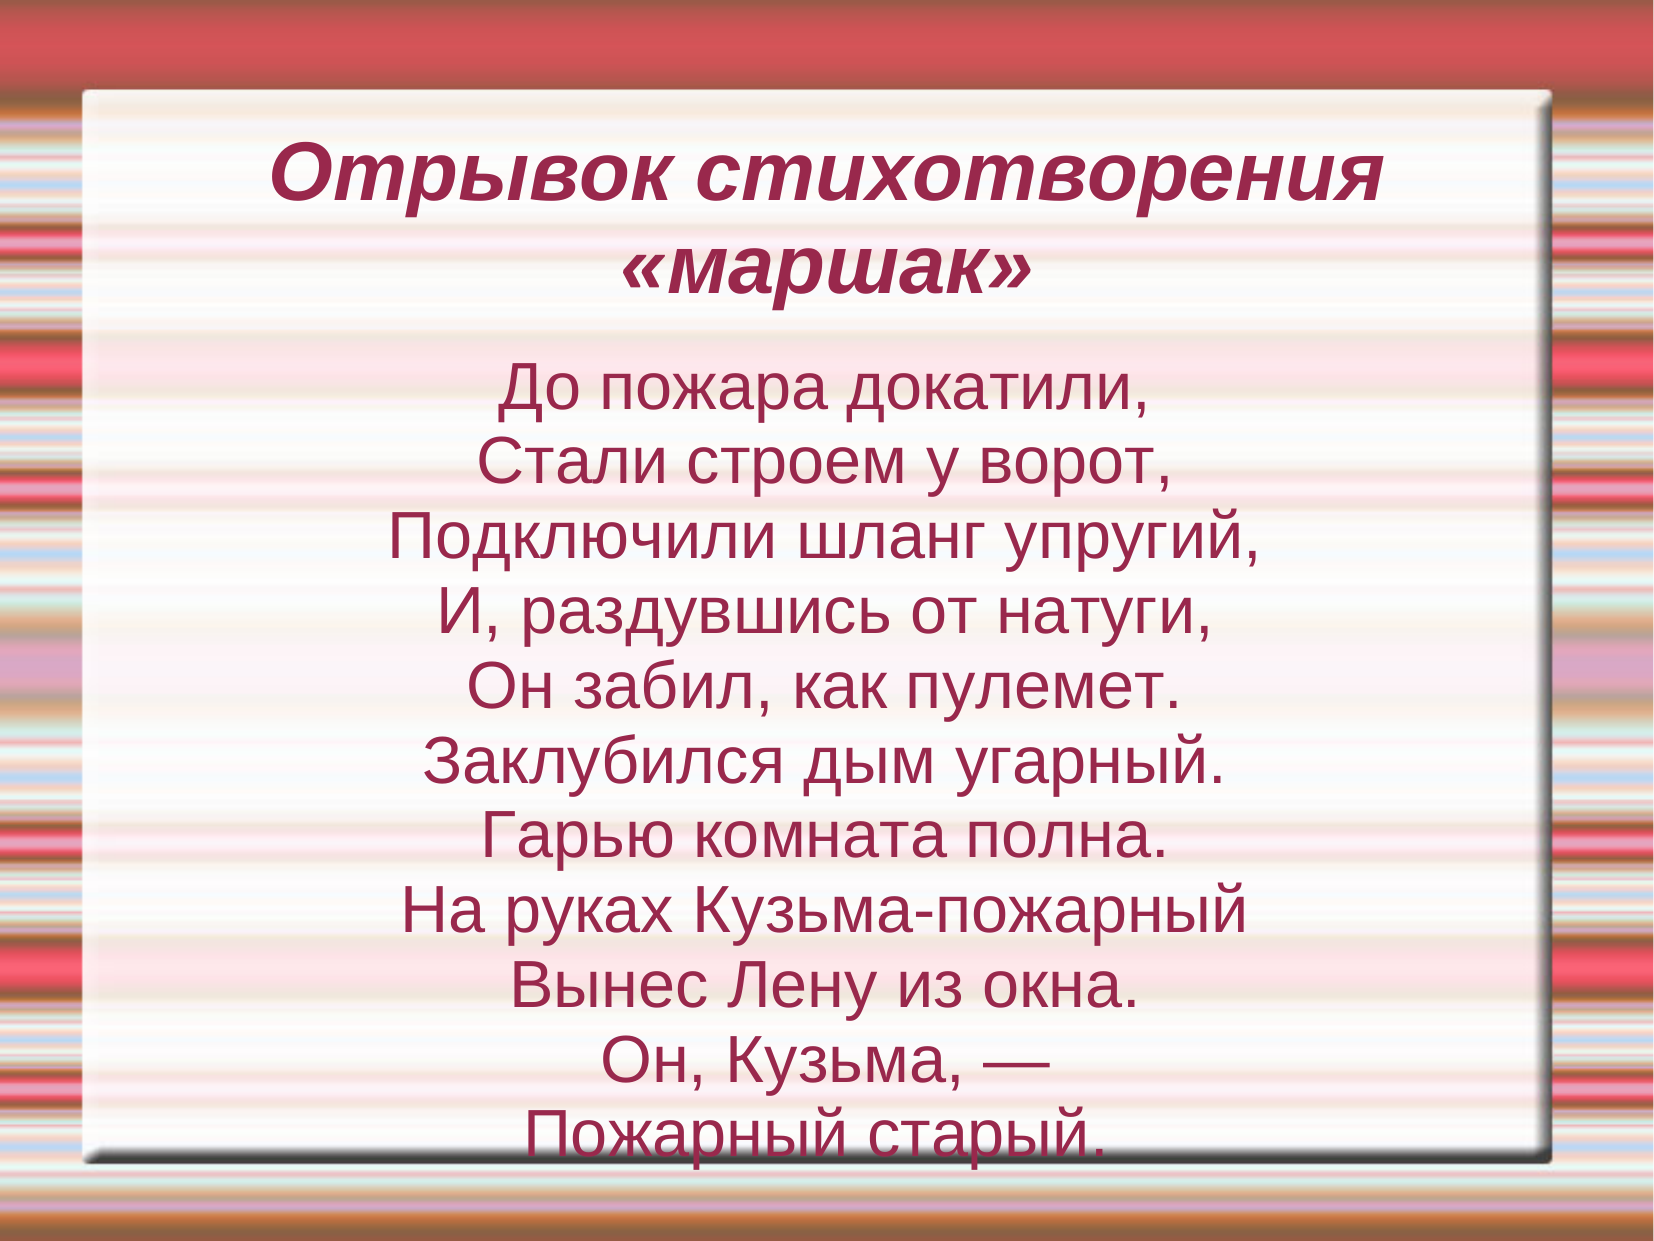

# Отрывок стихотворения «маршак»
До пожара докатили,
Стали строем у ворот,
Подключили шланг упругий,
И, раздувшись от натуги,
Он забил, как пулемет.
Заклубился дым угарный.
Гарью комната полна.
На руках Кузьма-пожарный
Вынес Лену из окна.
Он, Кузьма, —
Пожарный старый.